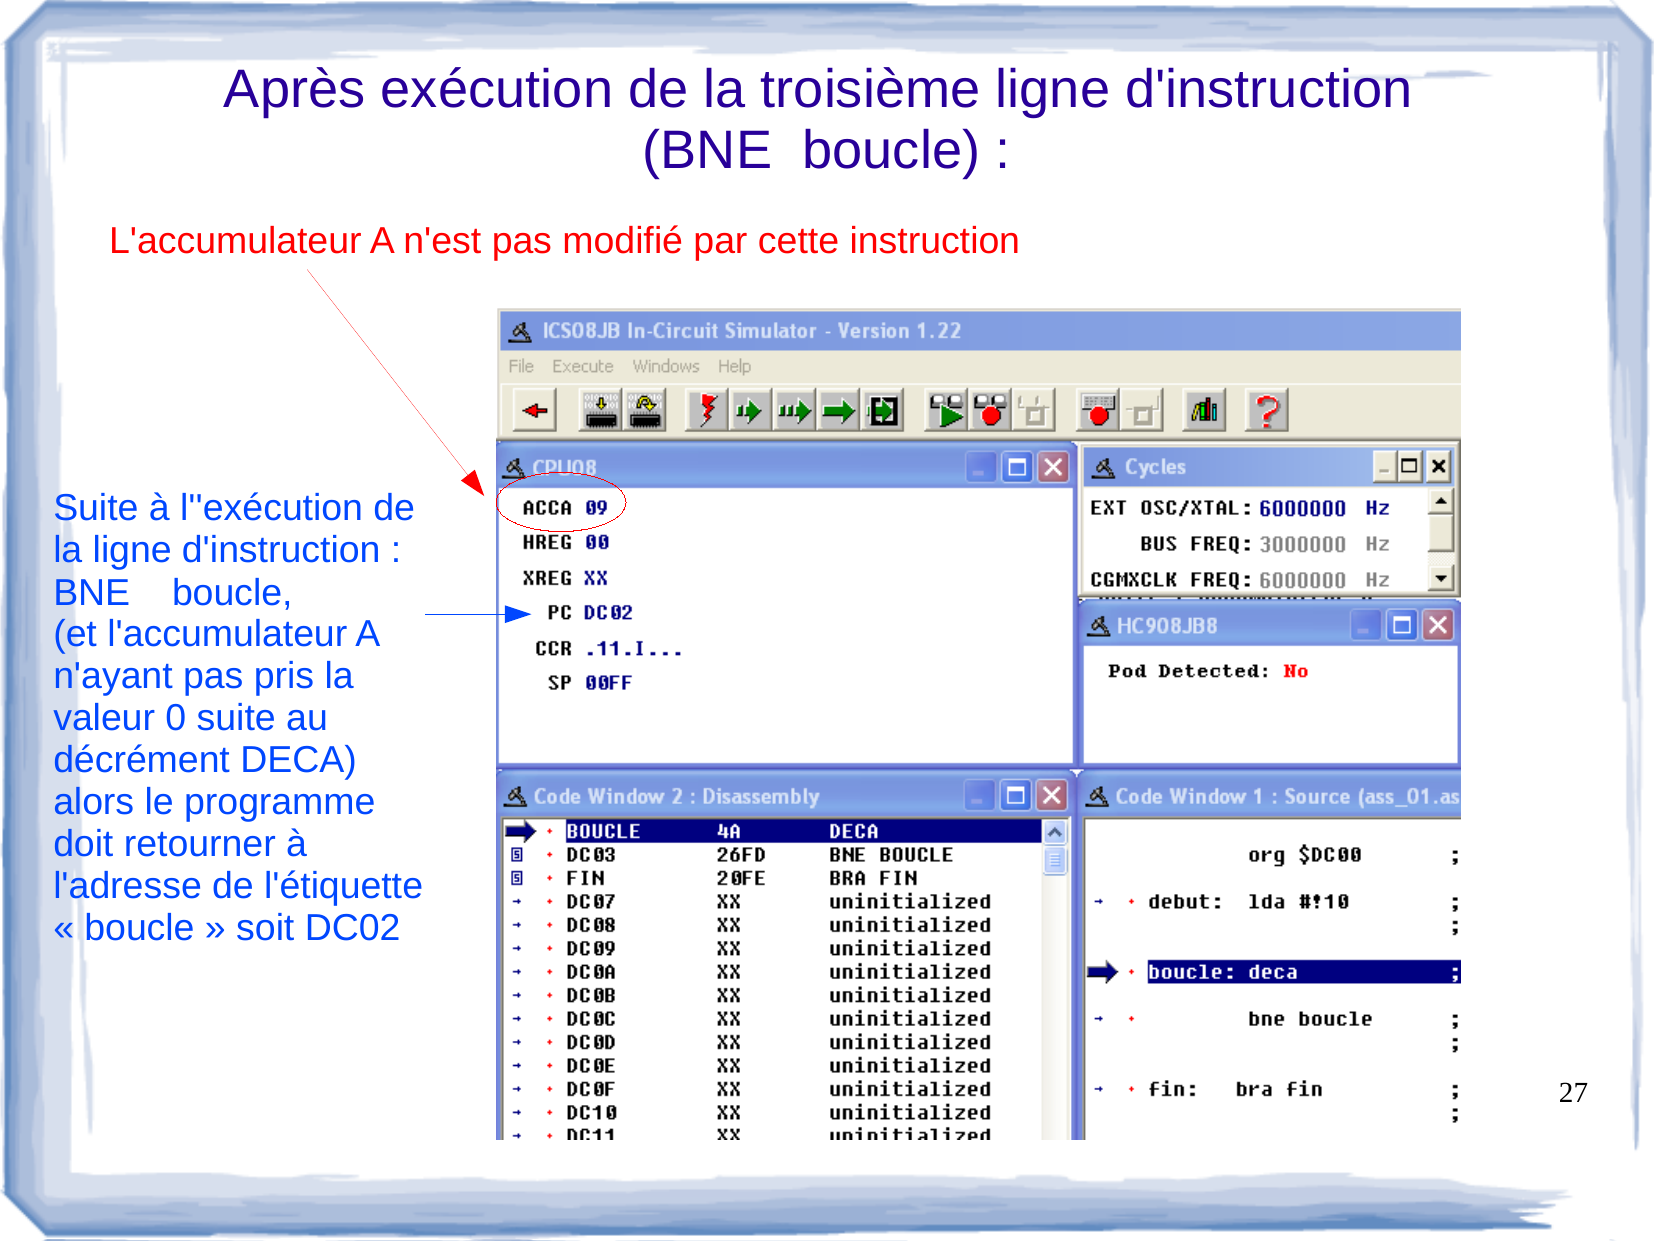

# Après exécution de la troisième ligne d'instruction (BNE boucle) :
L'accumulateur A n'est pas modifié par cette instruction
Suite à l''exécution de la ligne d'instruction : BNE boucle,
(et l'accumulateur A n'ayant pas pris la valeur 0 suite au décrément DECA) alors le programme doit retourner à l'adresse de l'étiquette « boucle » soit DC02
27